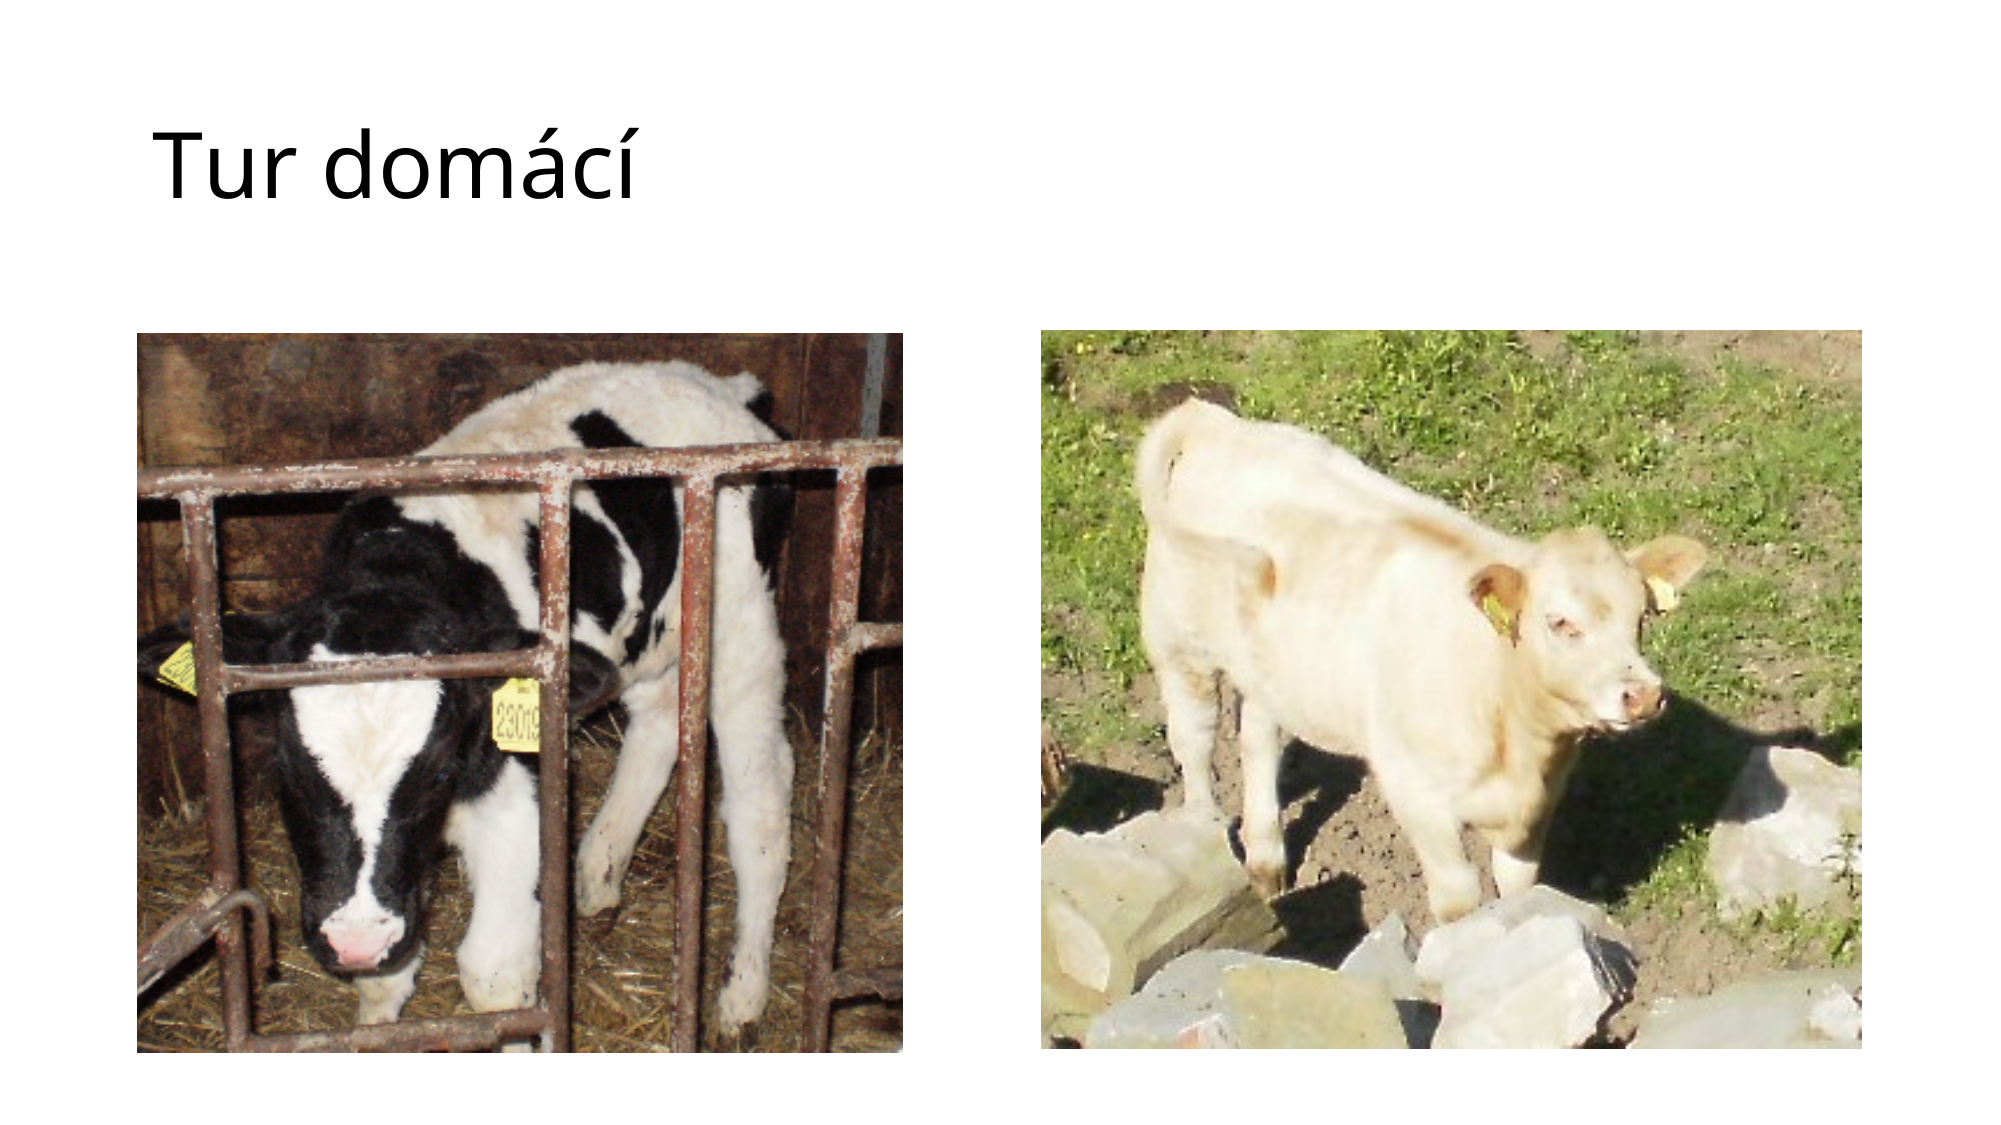

# Tur domácí
Samice je kráva.
Samec je býk.
Mládě je tele.